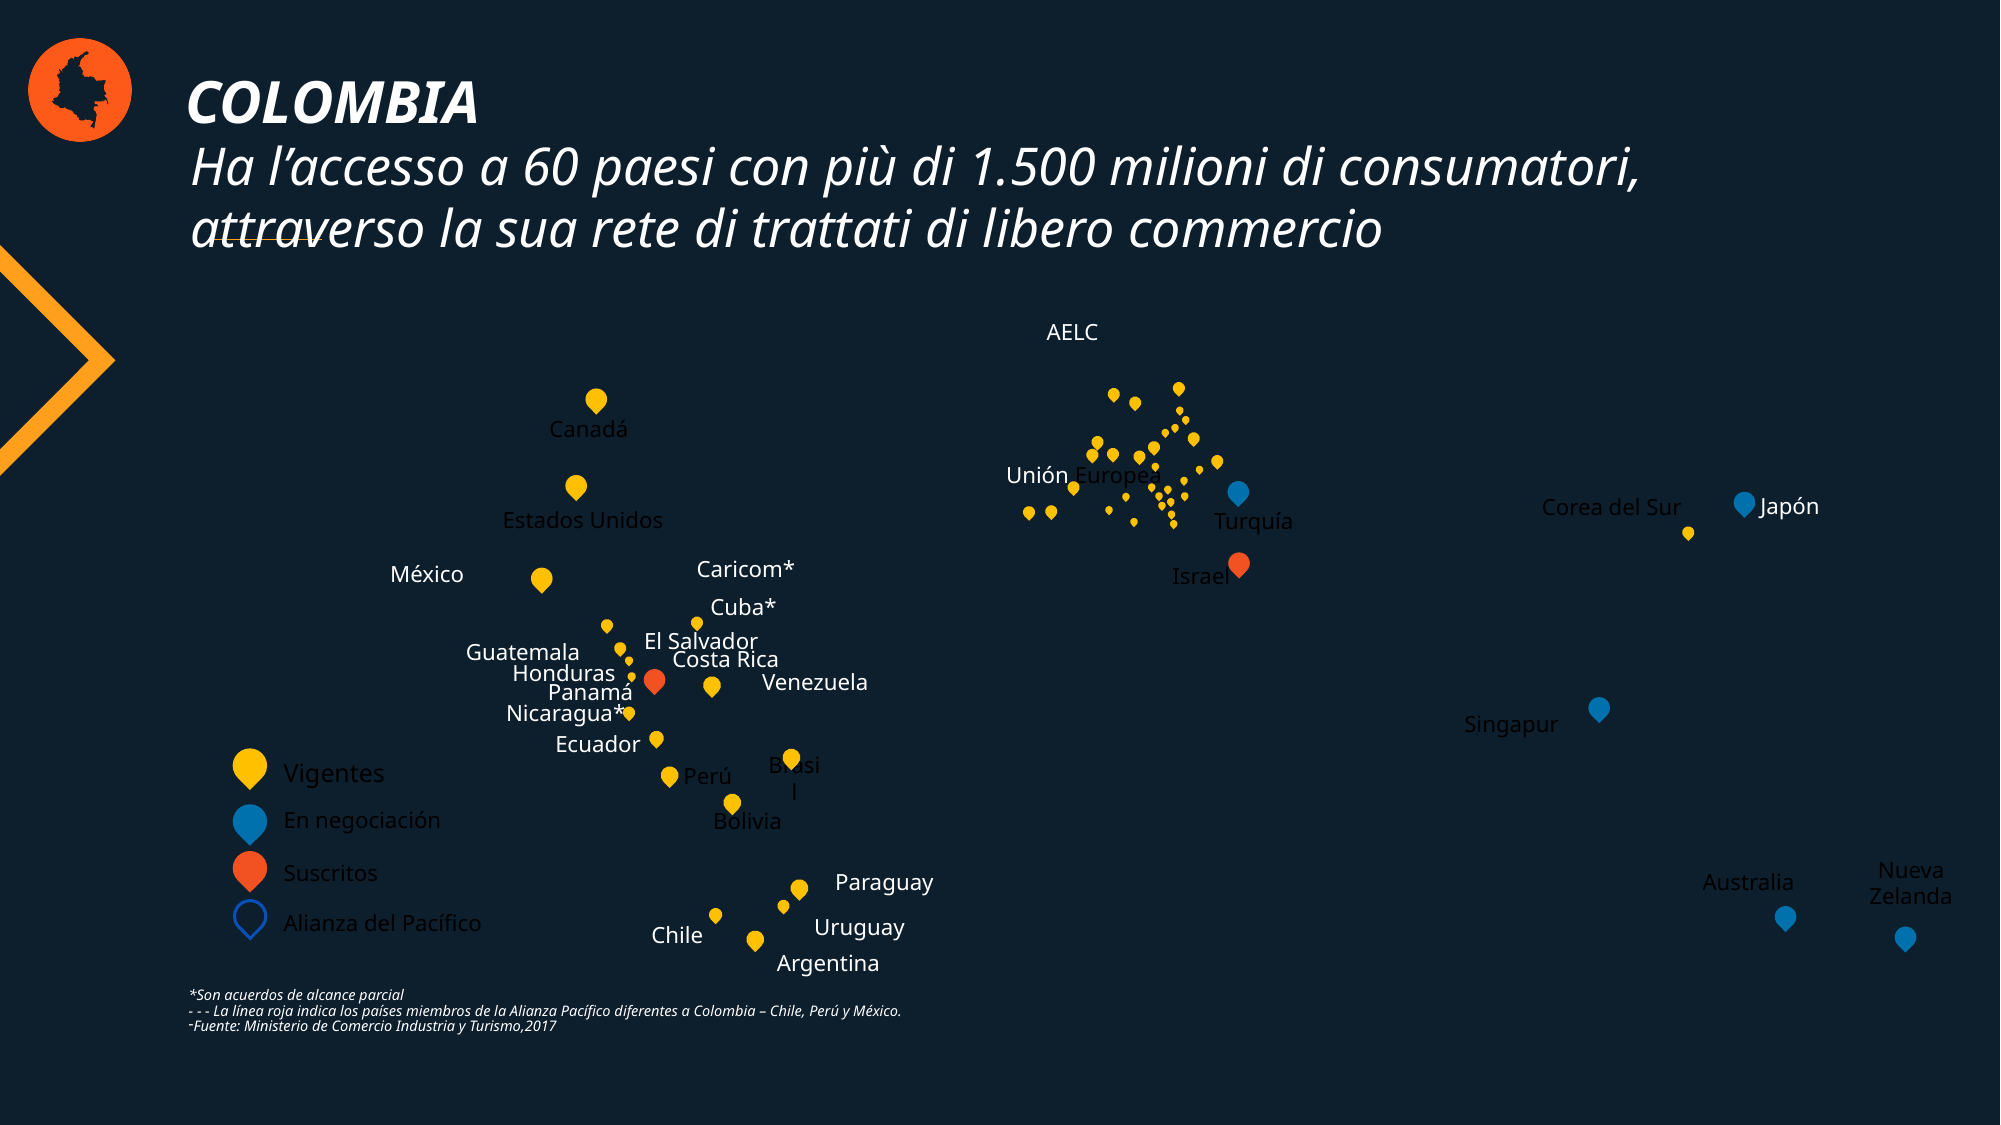

Fuente: Zona franca de alto impacto –2016, CLG
COLOMBIA
Ha l’accesso a 60 paesi con più di 1.500 milioni di consumatori, attraverso la sua rete di trattati di libero commercio
AELC
Canadá
Unión Europea
Japón
Corea del Sur
Estados Unidos
Caricom*
México
Israel
Cuba*
El Salvador
Guatemala
Costa Rica
Venezuela
Honduras
Panamá
Nicaragua*
Ecuador
Perú
Brasil
Bolivia
Paraguay
Uruguay
Chile
Argentina
Turquía
Singapur
Vigentes
En negociación
Suscritos
Alianza del Pacífico
*Son acuerdos de alcance parcial
- - - La línea roja indica los países miembros de la Alianza Pacífico diferentes a Colombia – Chile, Perú y México.
Fuente: Ministerio de Comercio Industria y Turismo,2017
Australia
Nueva Zelanda